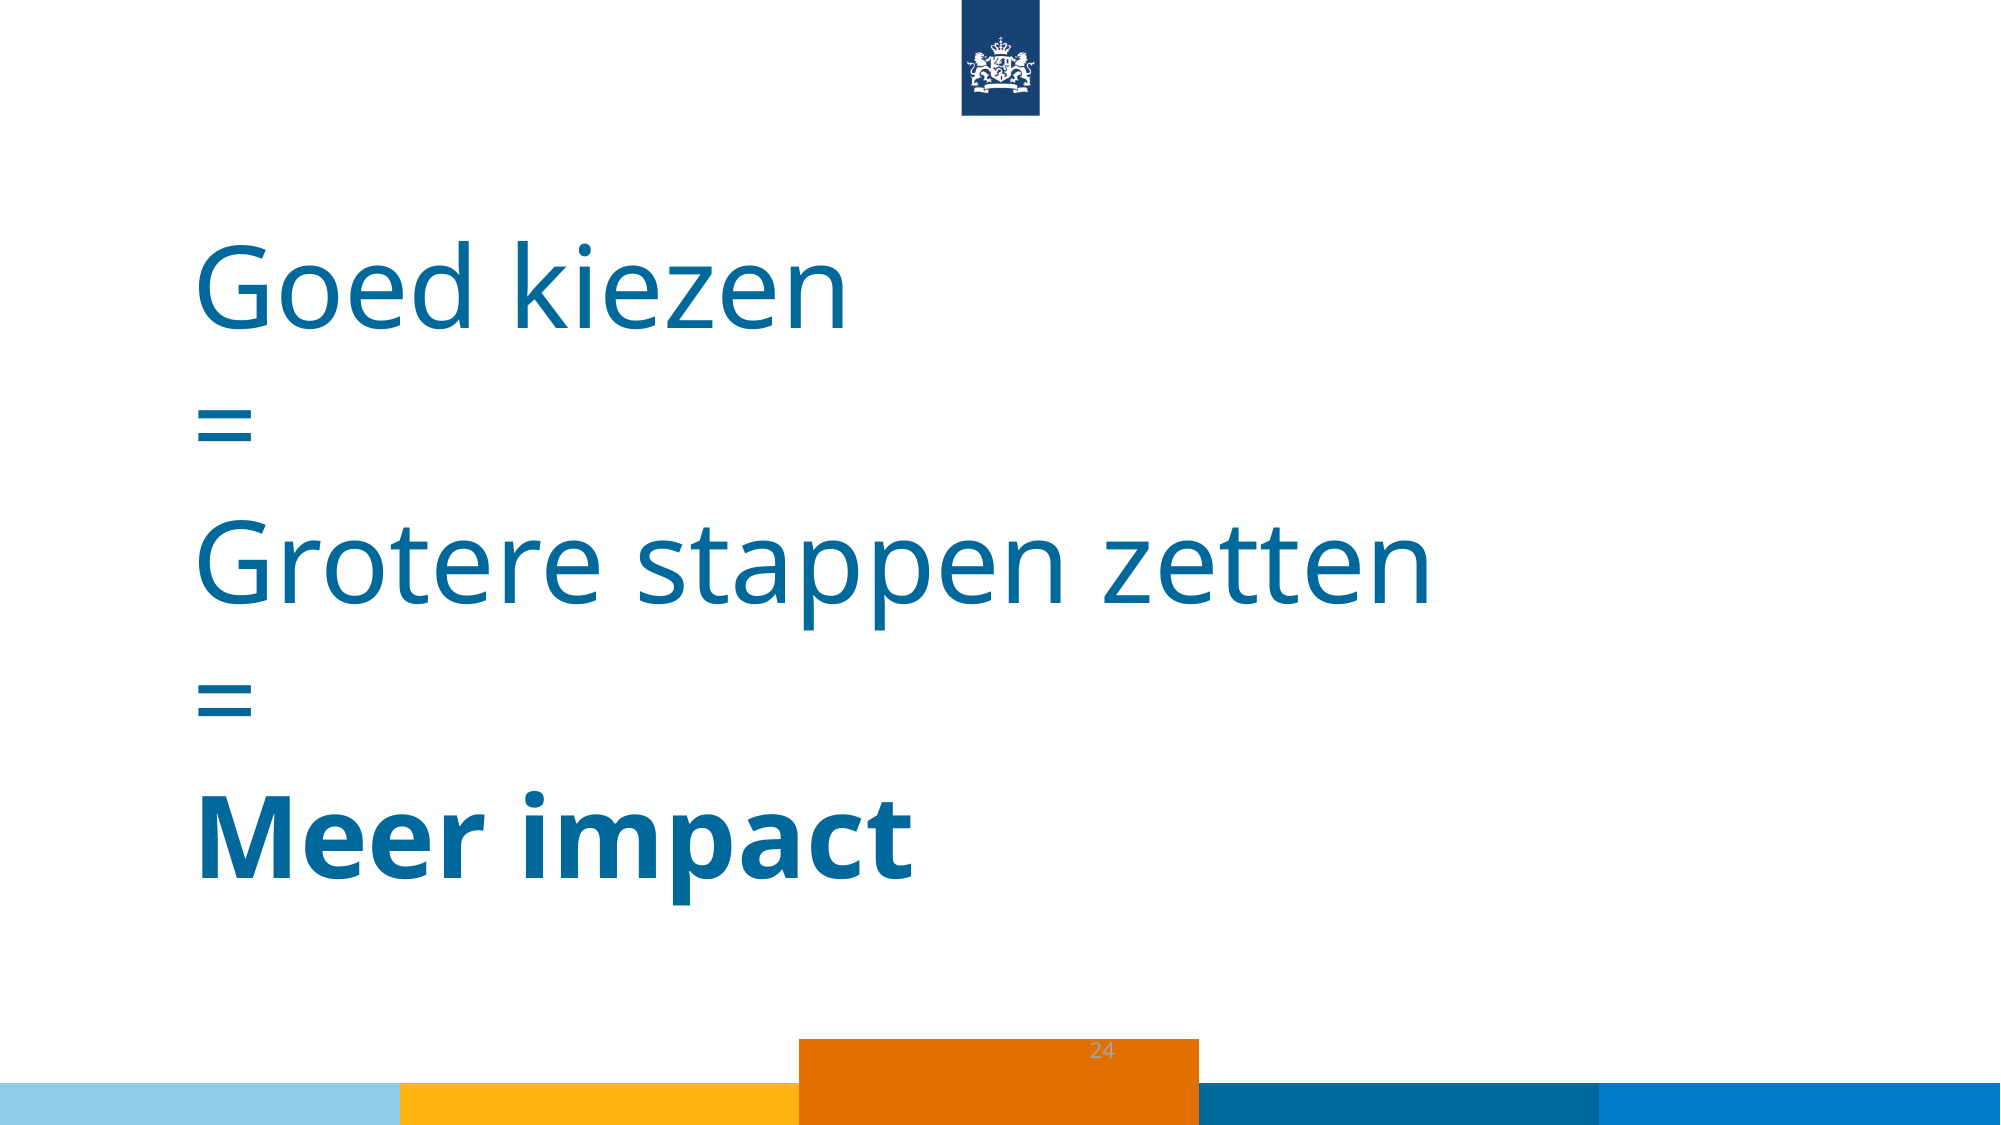

Goed kiezen
=
Grotere stappen zetten
=
Meer impact